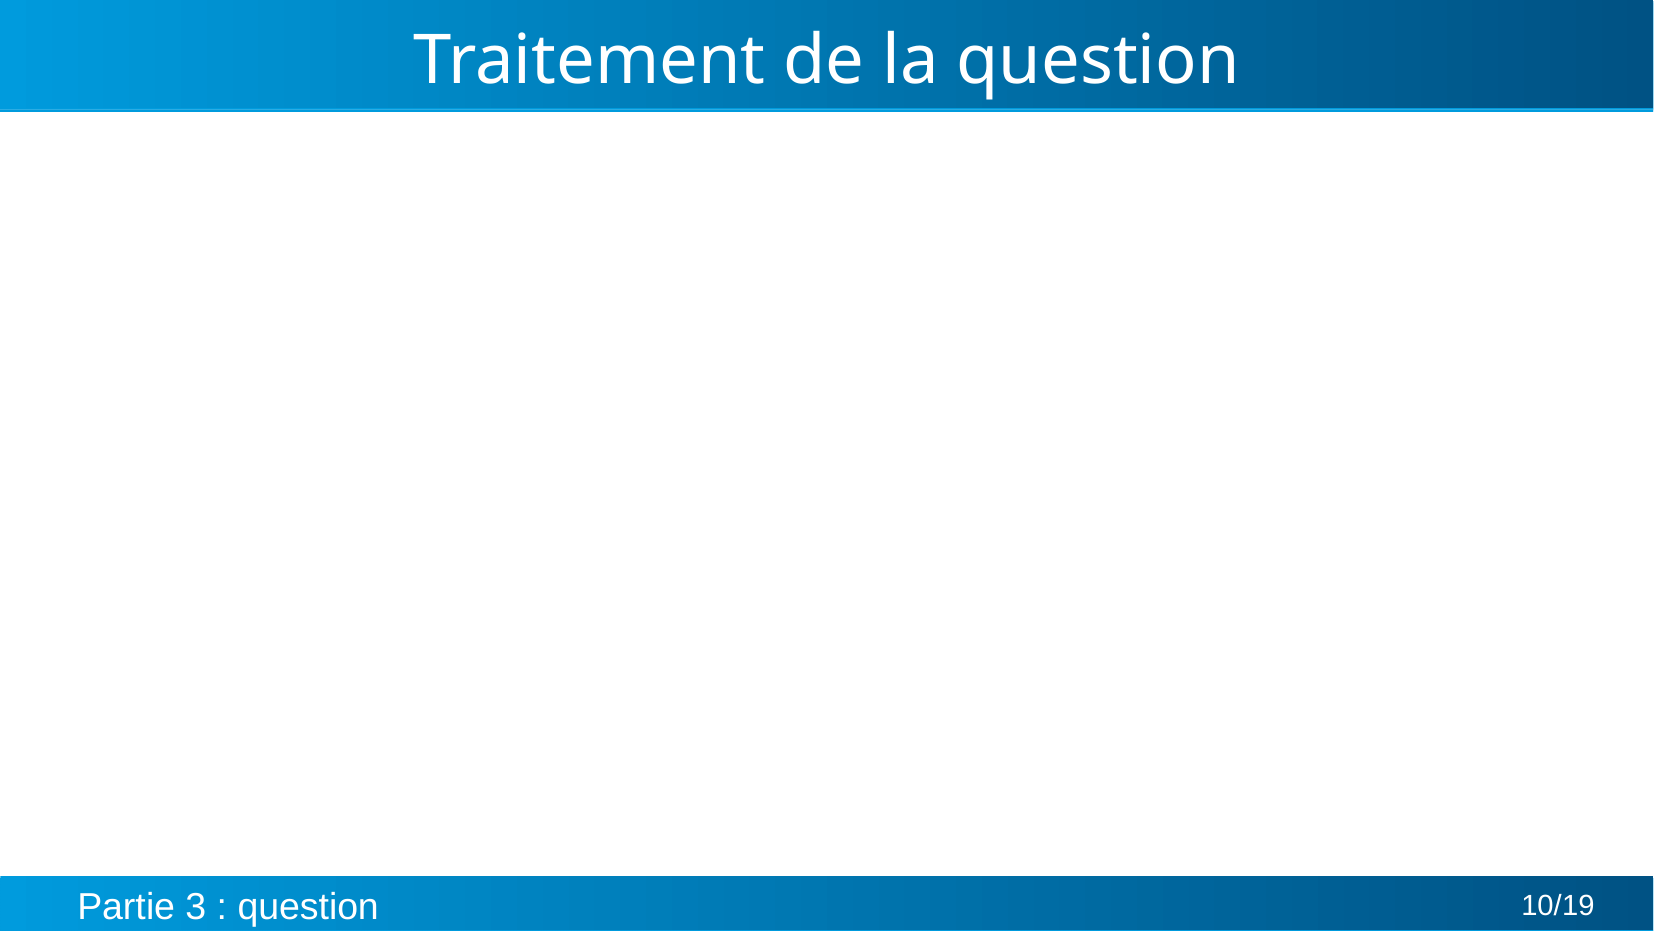

# Traitement de la question
Partie 3 : question
10